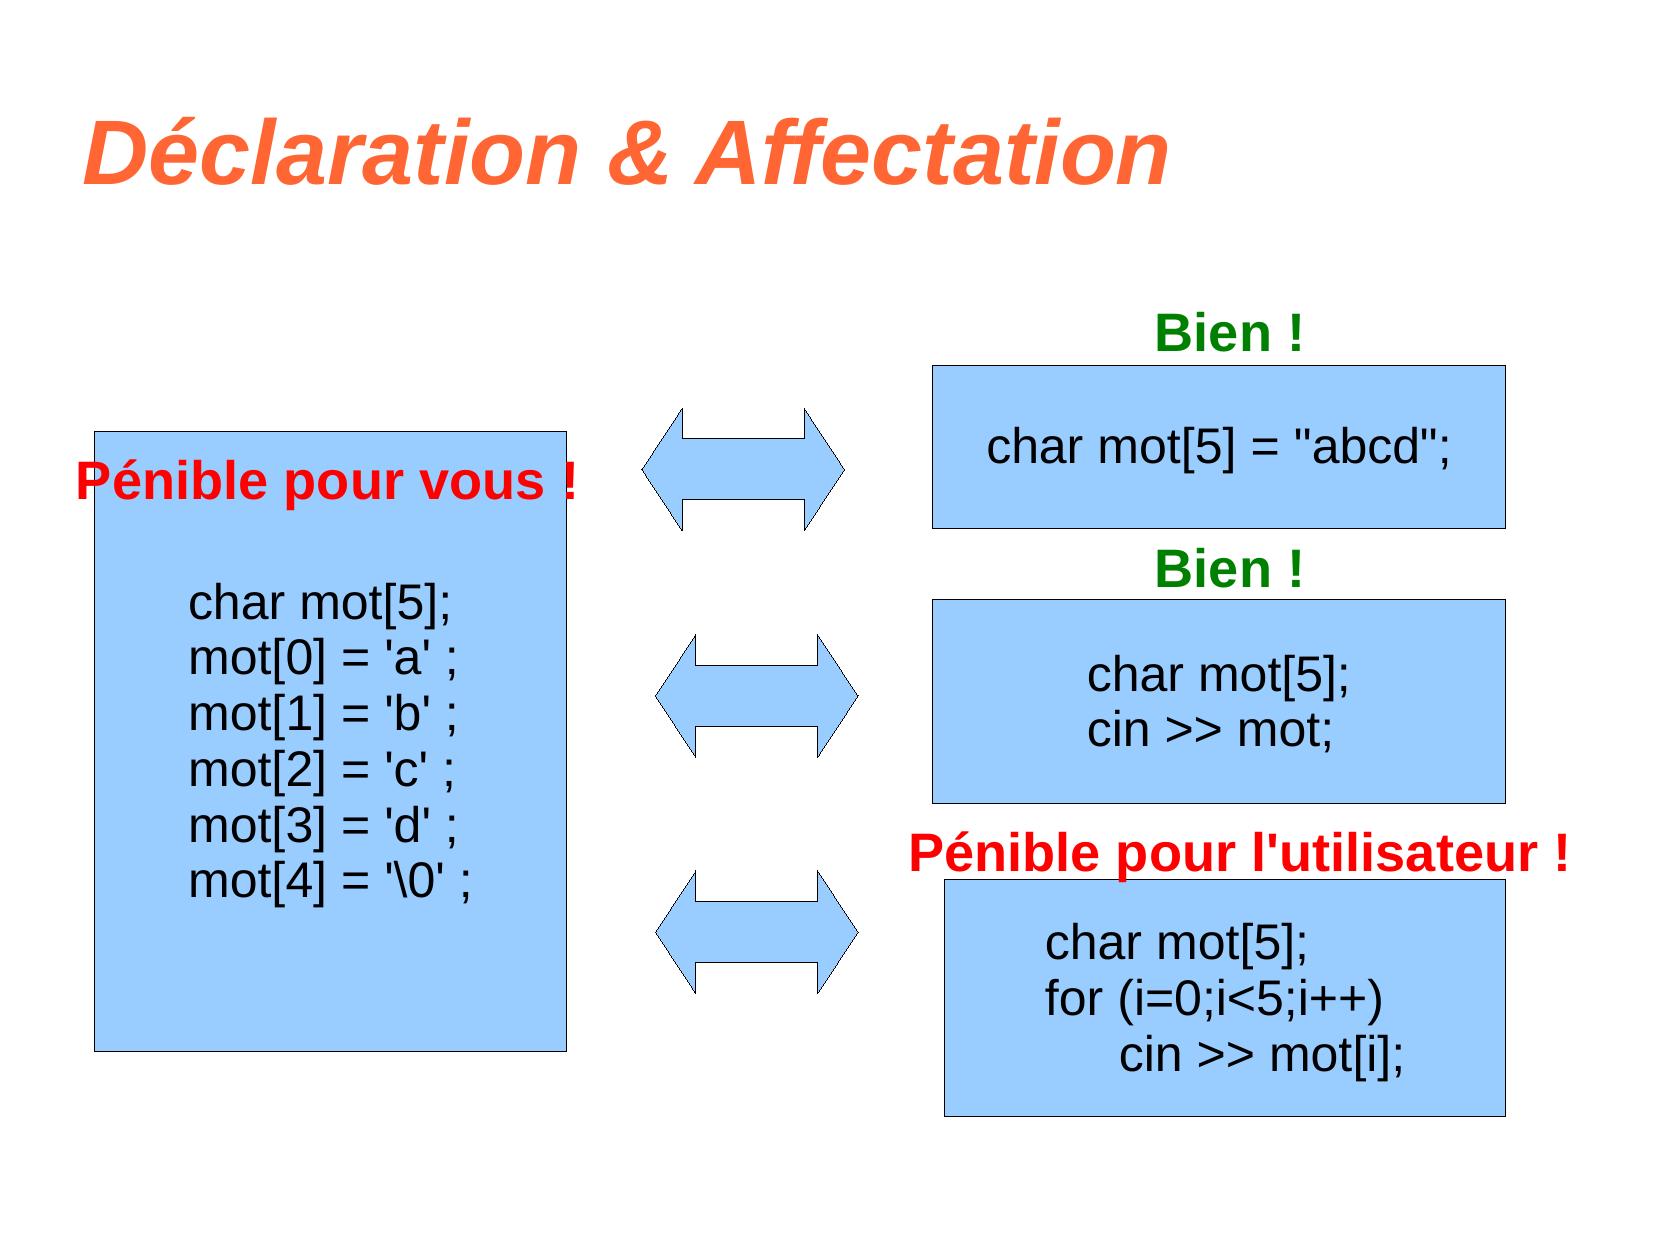

# Déclaration & Affectation
Bien !
char mot[5] = "abcd";
char mot[5];
mot[0] = 'a' ;
mot[1] = 'b' ;
mot[2] = 'c' ;
mot[3] = 'd' ;
mot[4] = '\0' ;
Pénible pour vous !
Bien !
char mot[5];
cin >> mot;
Pénible pour l'utilisateur !
char mot[5];
for (i=0;i<5;i++)
	cin >> mot[i];